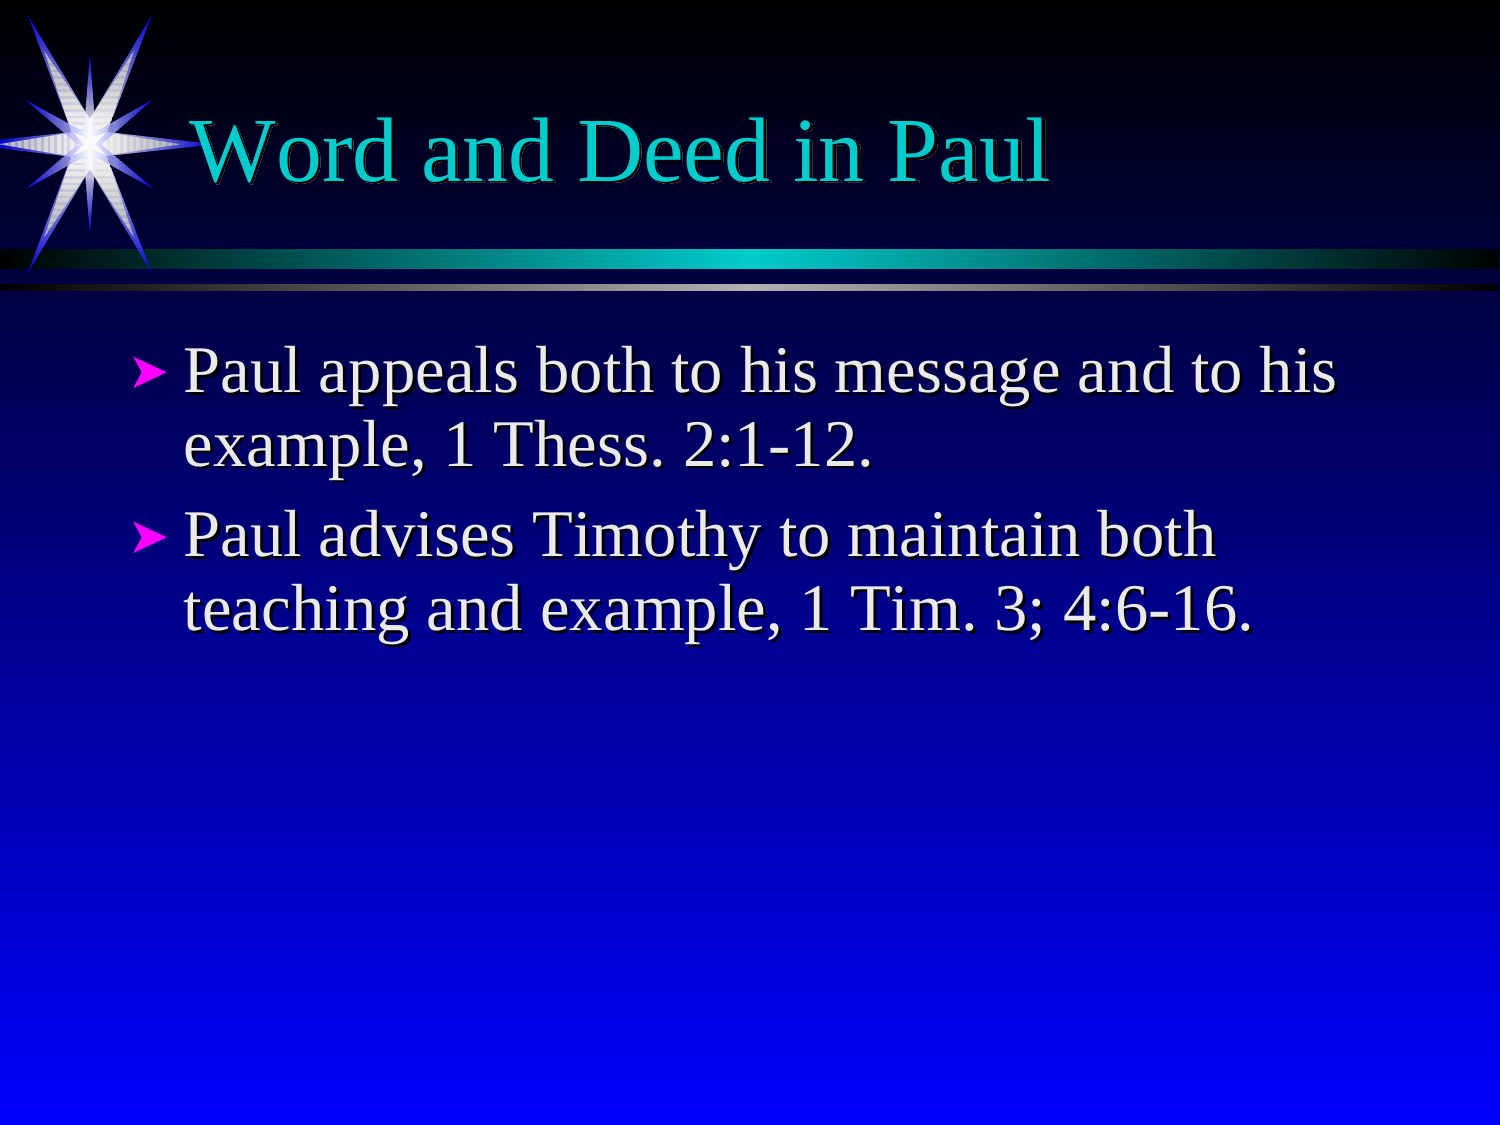

# Word and Deed in Paul
Paul appeals both to his message and to his example, 1 Thess. 2:1-12.
Paul advises Timothy to maintain both teaching and example, 1 Tim. 3; 4:6-16.